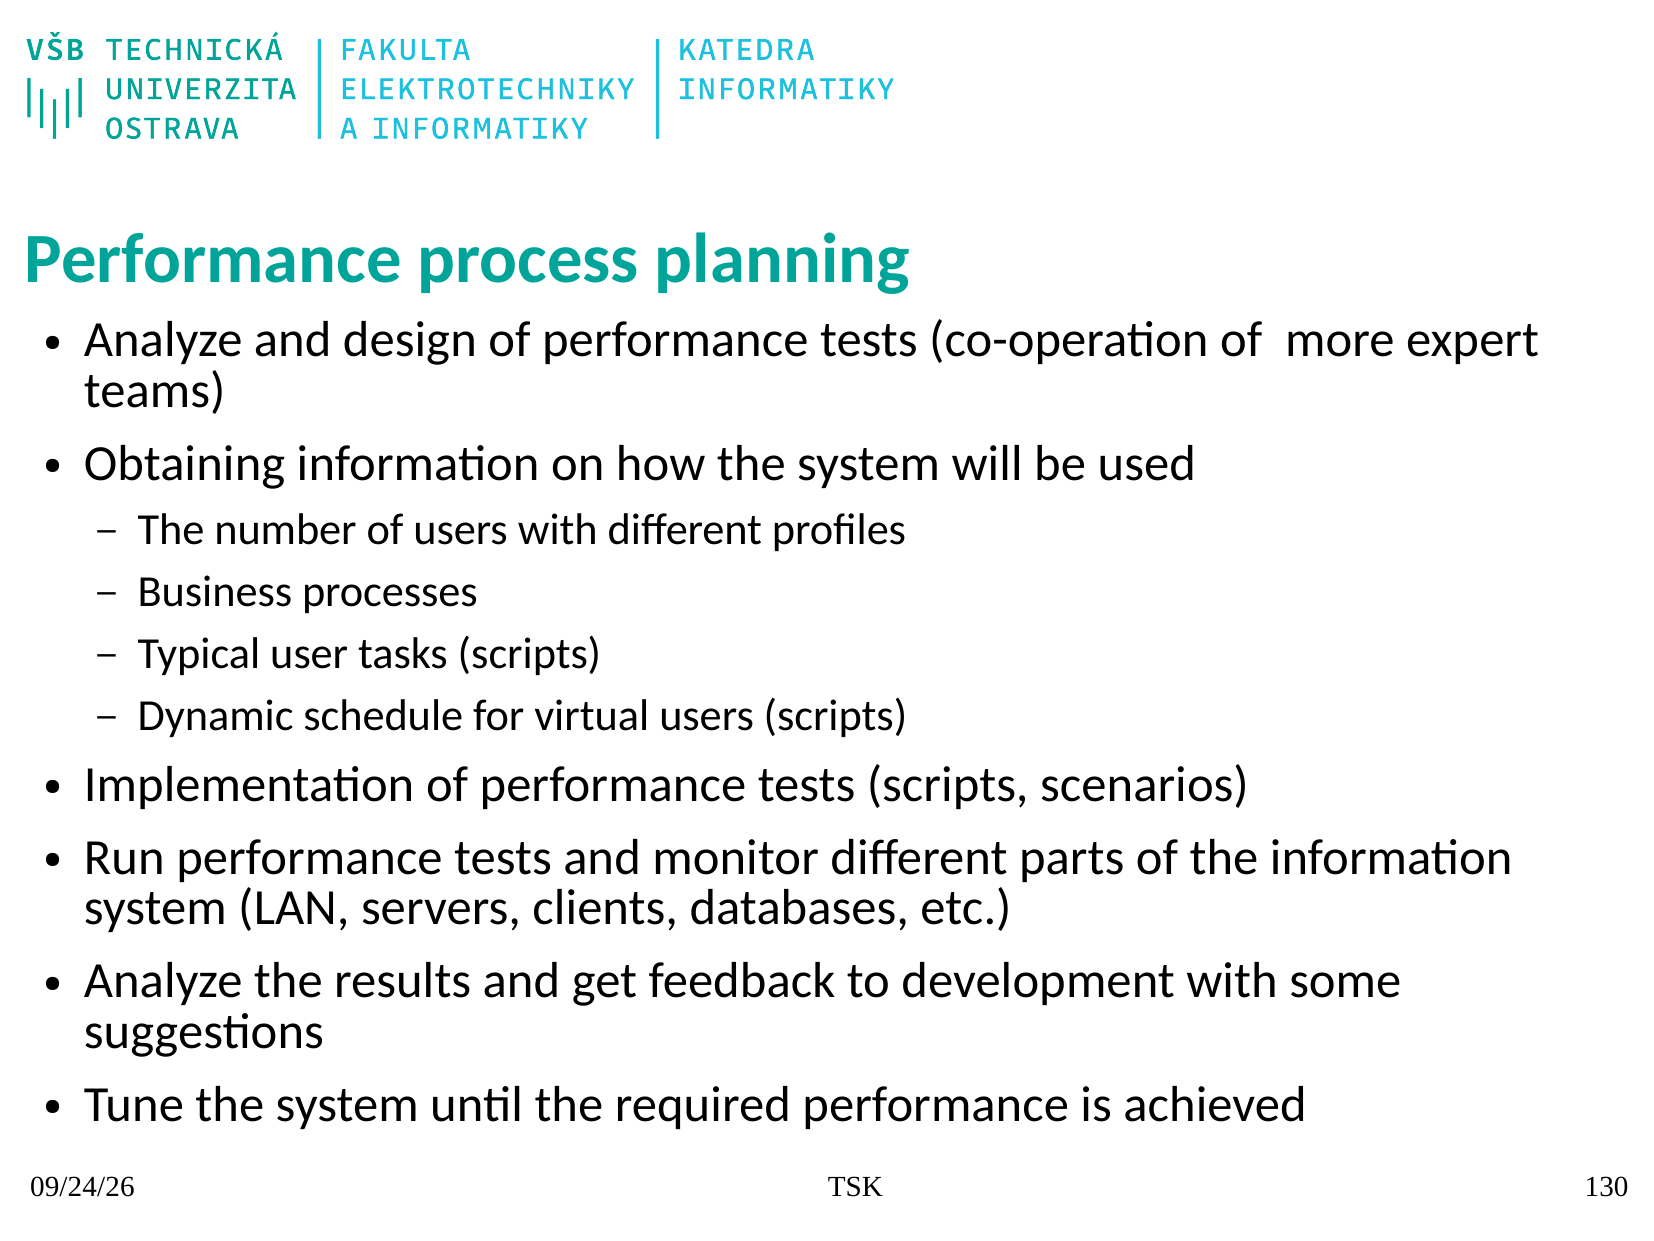

# Performance process planning
Analyze and design of performance tests (co-operation of more expert teams)
Obtaining information on how the system will be used
The number of users with different profiles
Business processes
Typical user tasks (scripts)
Dynamic schedule for virtual users (scripts)
Implementation of performance tests (scripts, scenarios)
Run performance tests and monitor different parts of the information system (LAN, servers, clients, databases, etc.)
Analyze the results and get feedback to development with some suggestions
Tune the system until the required performance is achieved
TSK
130